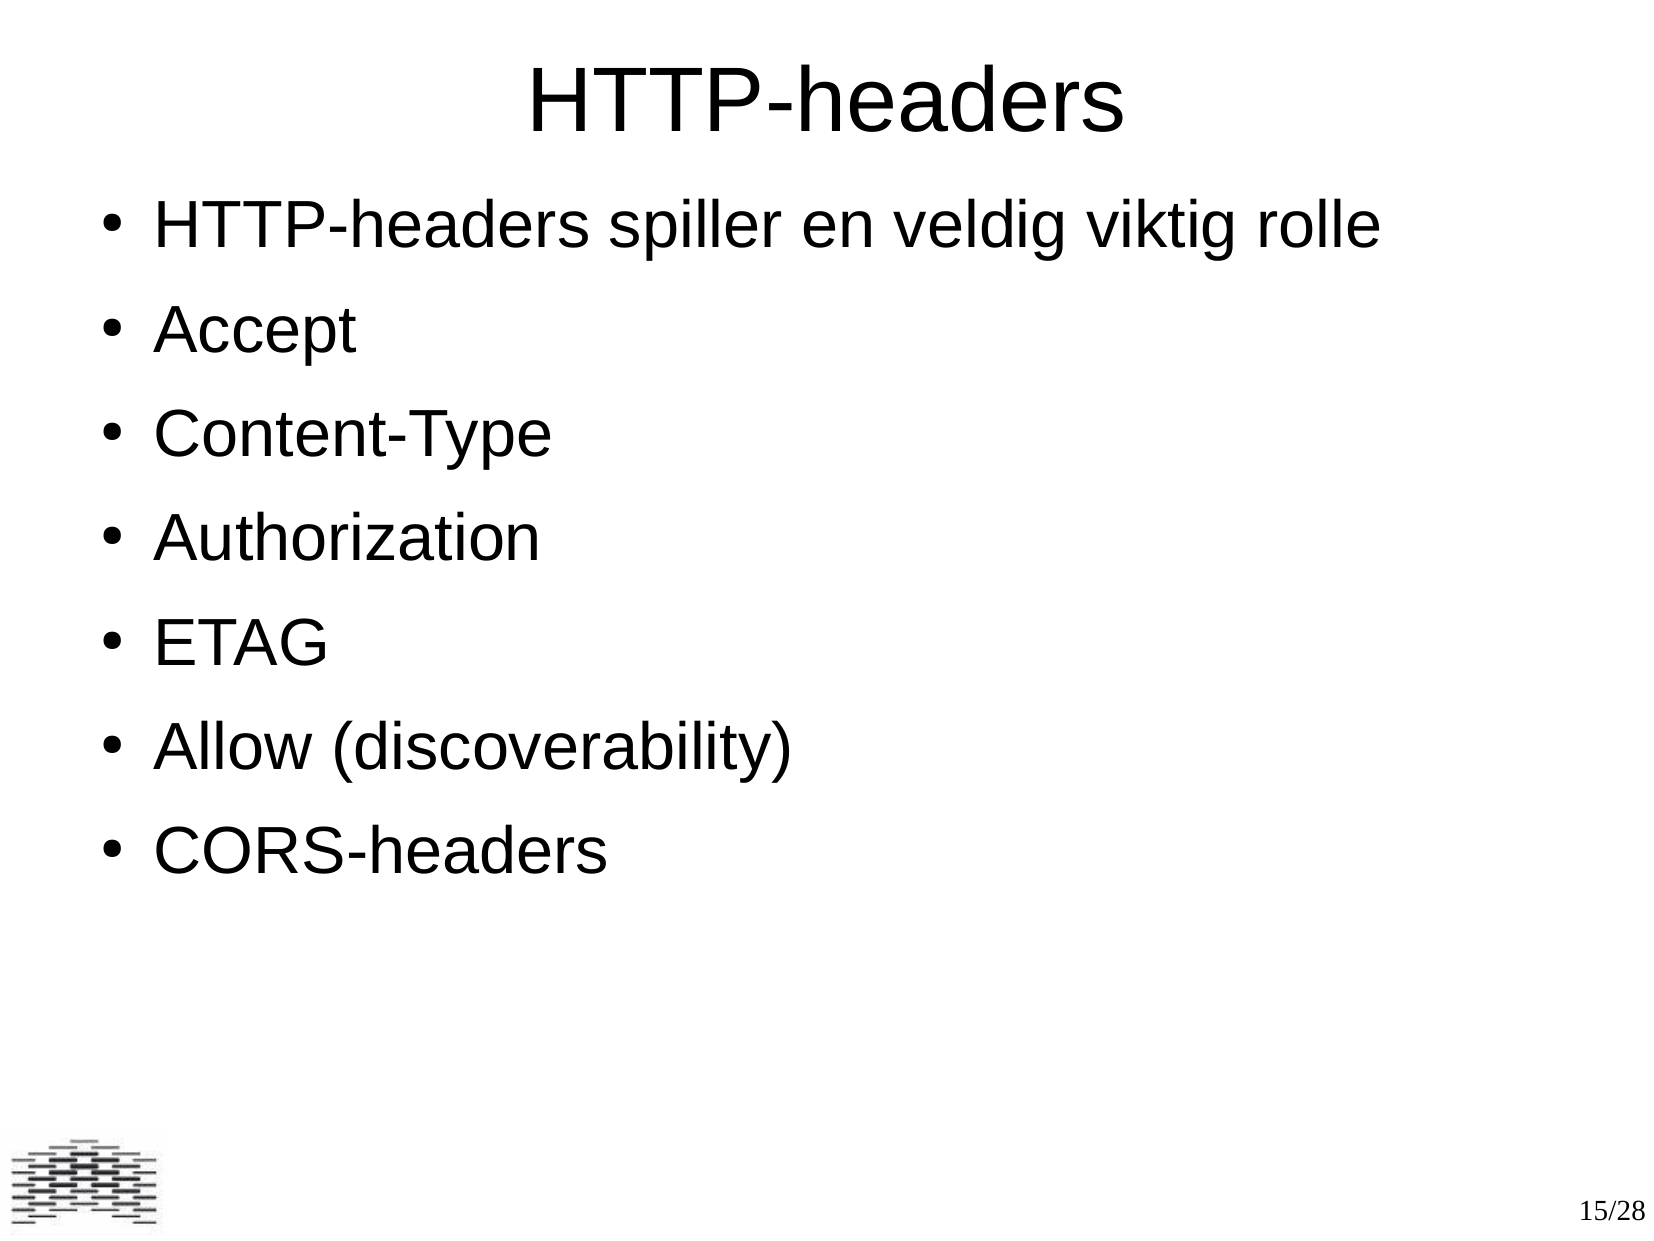

# HTTP-headers
HTTP-headers spiller en veldig viktig rolle
Accept
Content-Type
Authorization
ETAG
Allow (discoverability)
CORS-headers